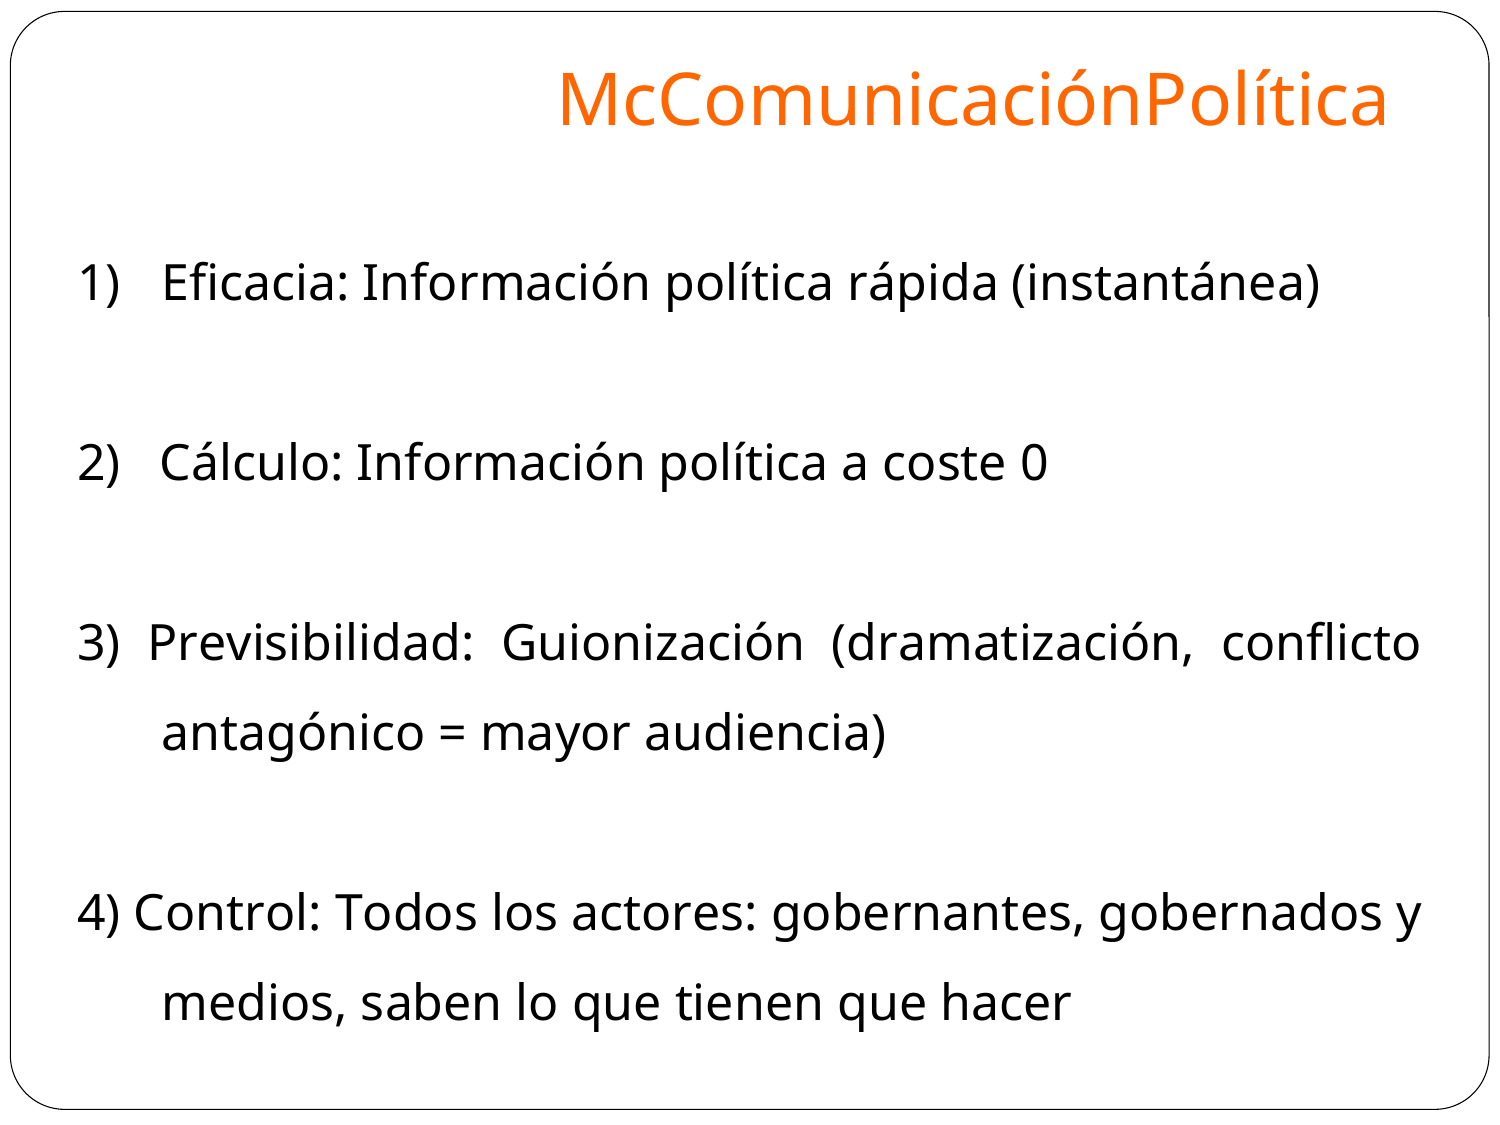

#
McComunicaciónPolítica
Eficacia: Información política rápida (instantánea)
2) Cálculo: Información política a coste 0
3) Previsibilidad: Guionización (dramatización, conflicto antagónico = mayor audiencia)
4) Control: Todos los actores: gobernantes, gobernados y medios, saben lo que tienen que hacer